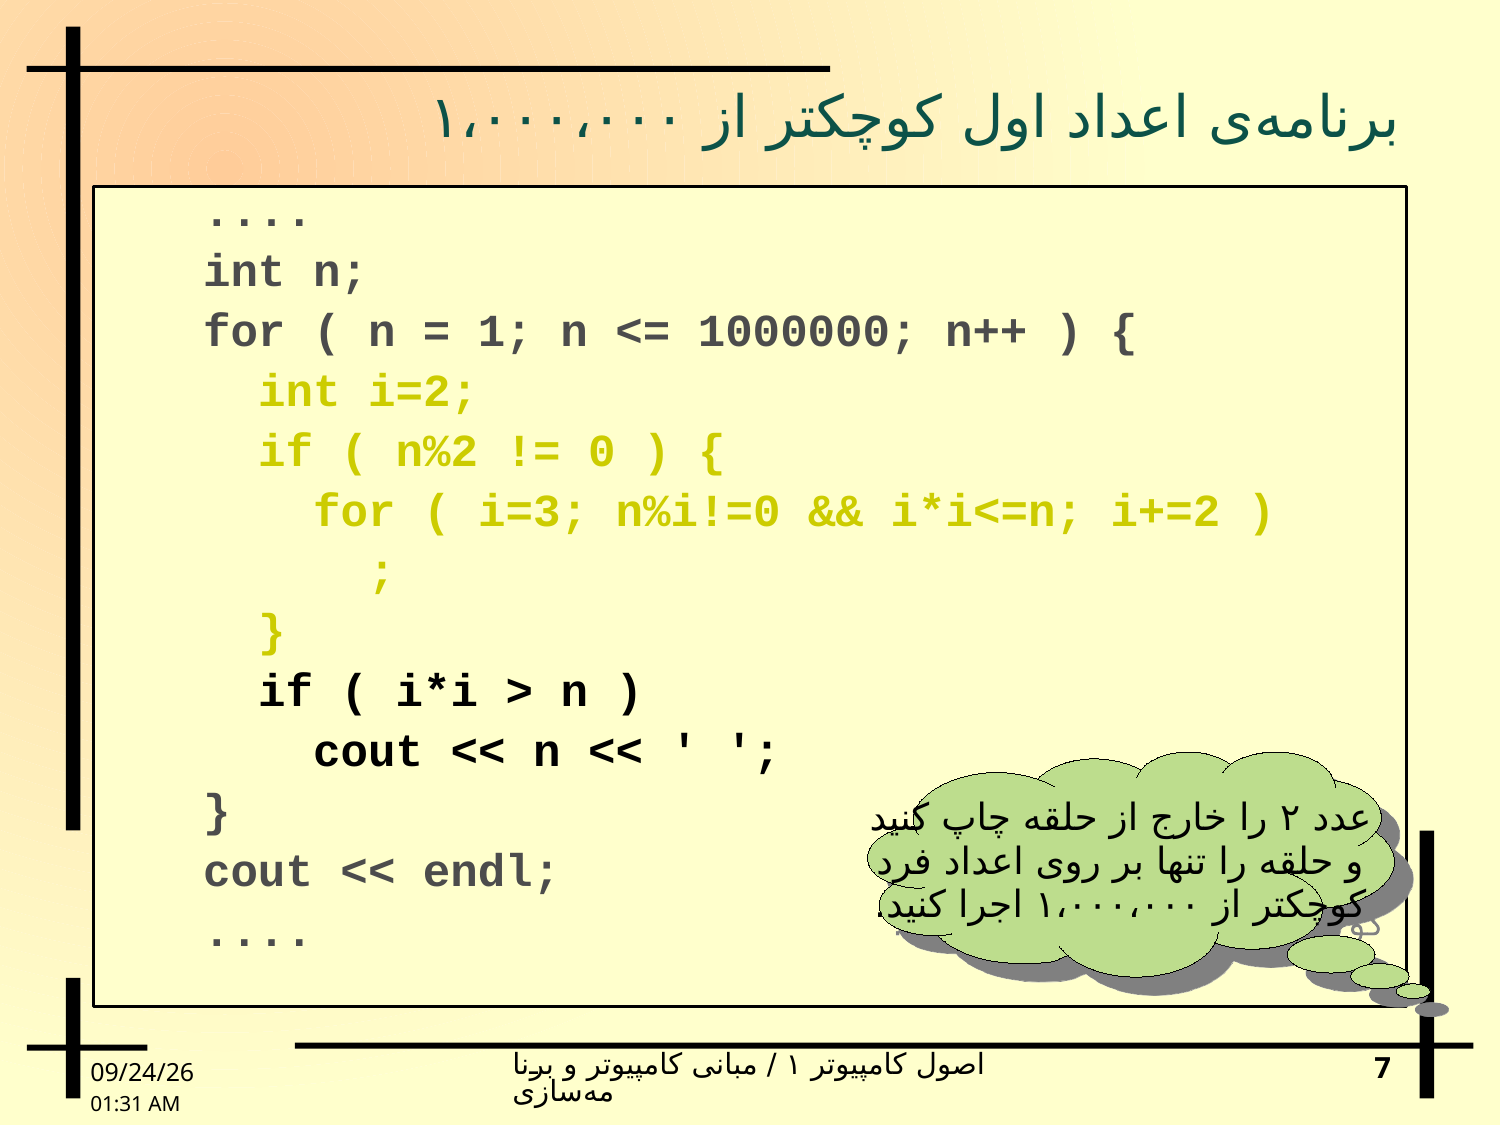

برنامه‌ی اعداد اول کوچکتر از ۱،۰۰۰،۰۰۰
# ....
 int n;
 for ( n = 1; n <= 1000000; n++ ) {
 int i=2;
 if ( n%2 != 0 ) {
 for ( i=3; n%i!=0 && i*i<=n; i+=2 )
 ;
 }
 if ( i*i > n )
 cout << n << ' ';
 }
 cout << endl;
 ....
عدد ۲ را خارج از حلقه چاپ کنید و حلقه را تنها بر روی اعداد فرد کوچکتر از ۱،۰۰۰،۰۰۰ اجرا کنید.
اصول کامپیوتر ۱ / مبانی کامپیوتر و برنامه‌سازی
7